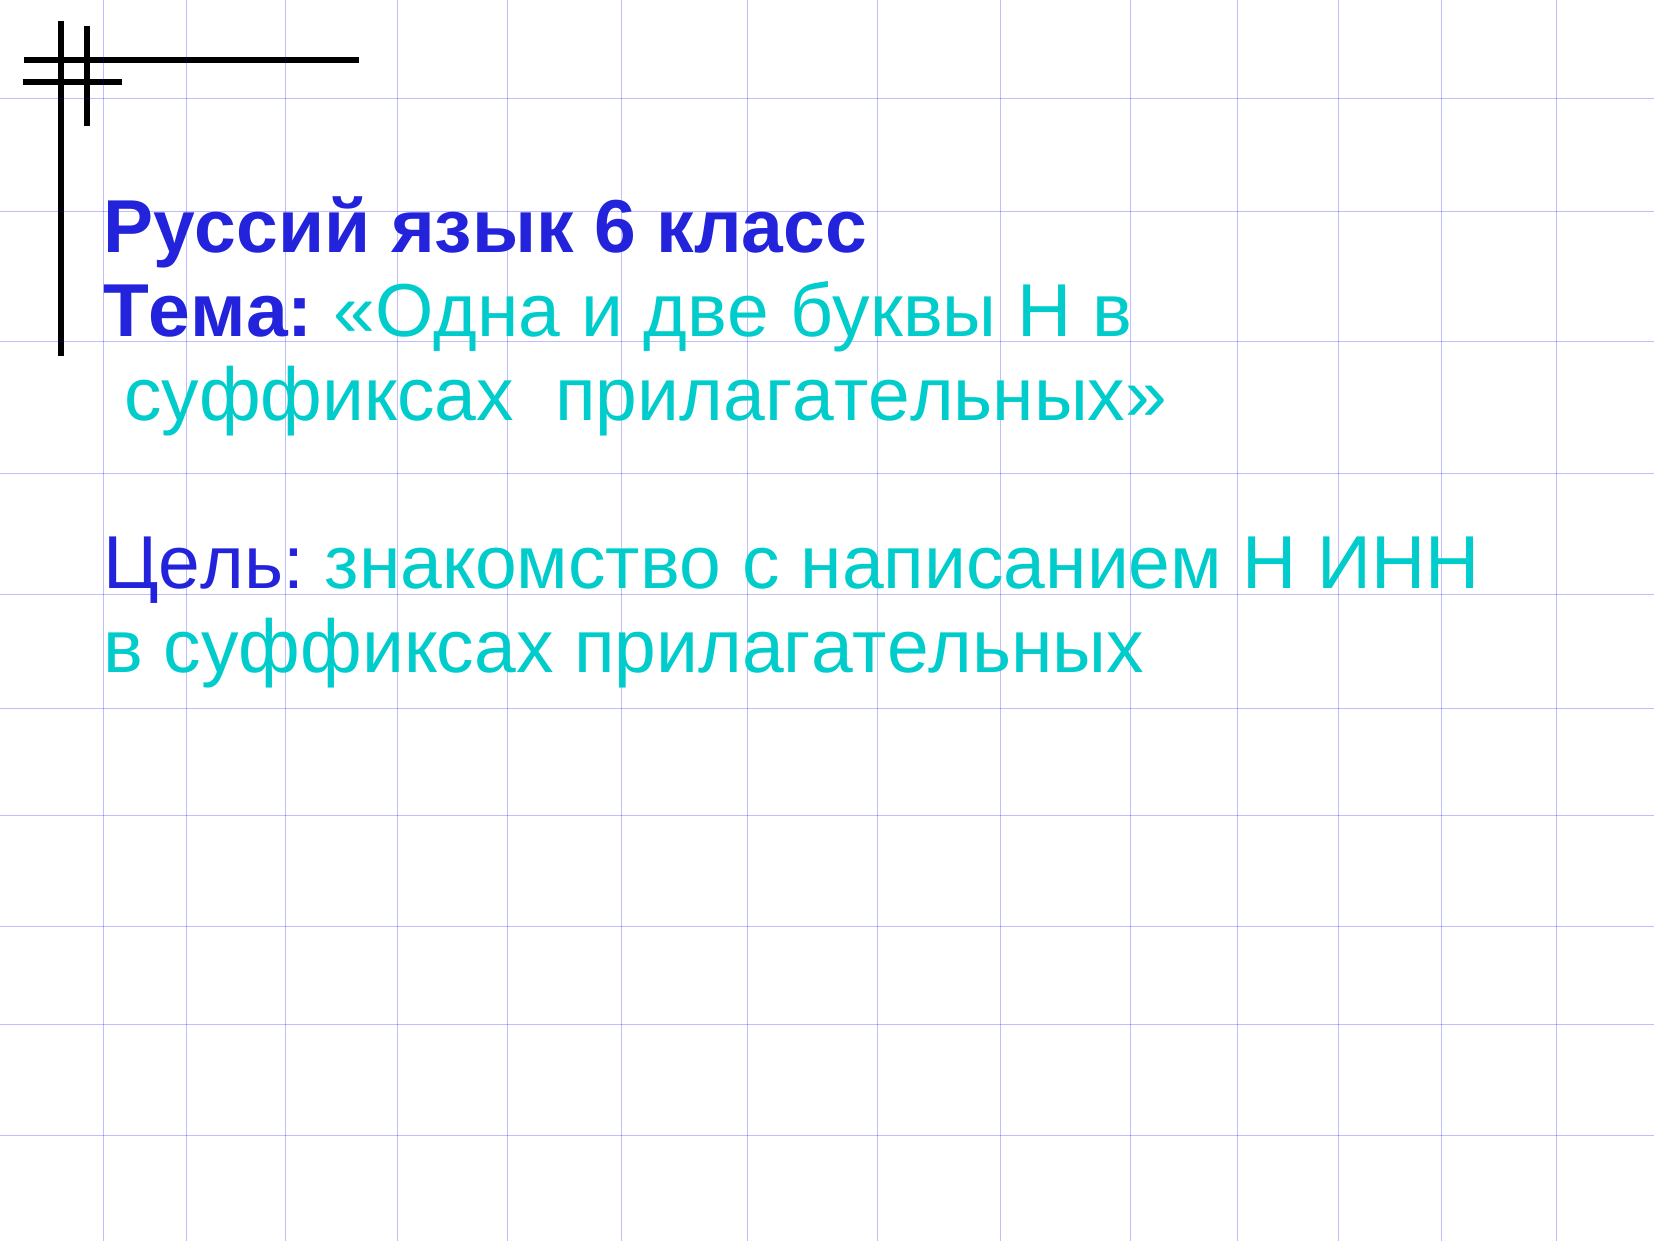

Руссий язык 6 класс
Тема: «Одна и две буквы Н в
 суффиксах прилагательных»
Цель: знакомство с написанием Н ИНН
в суффиксах прилагательных